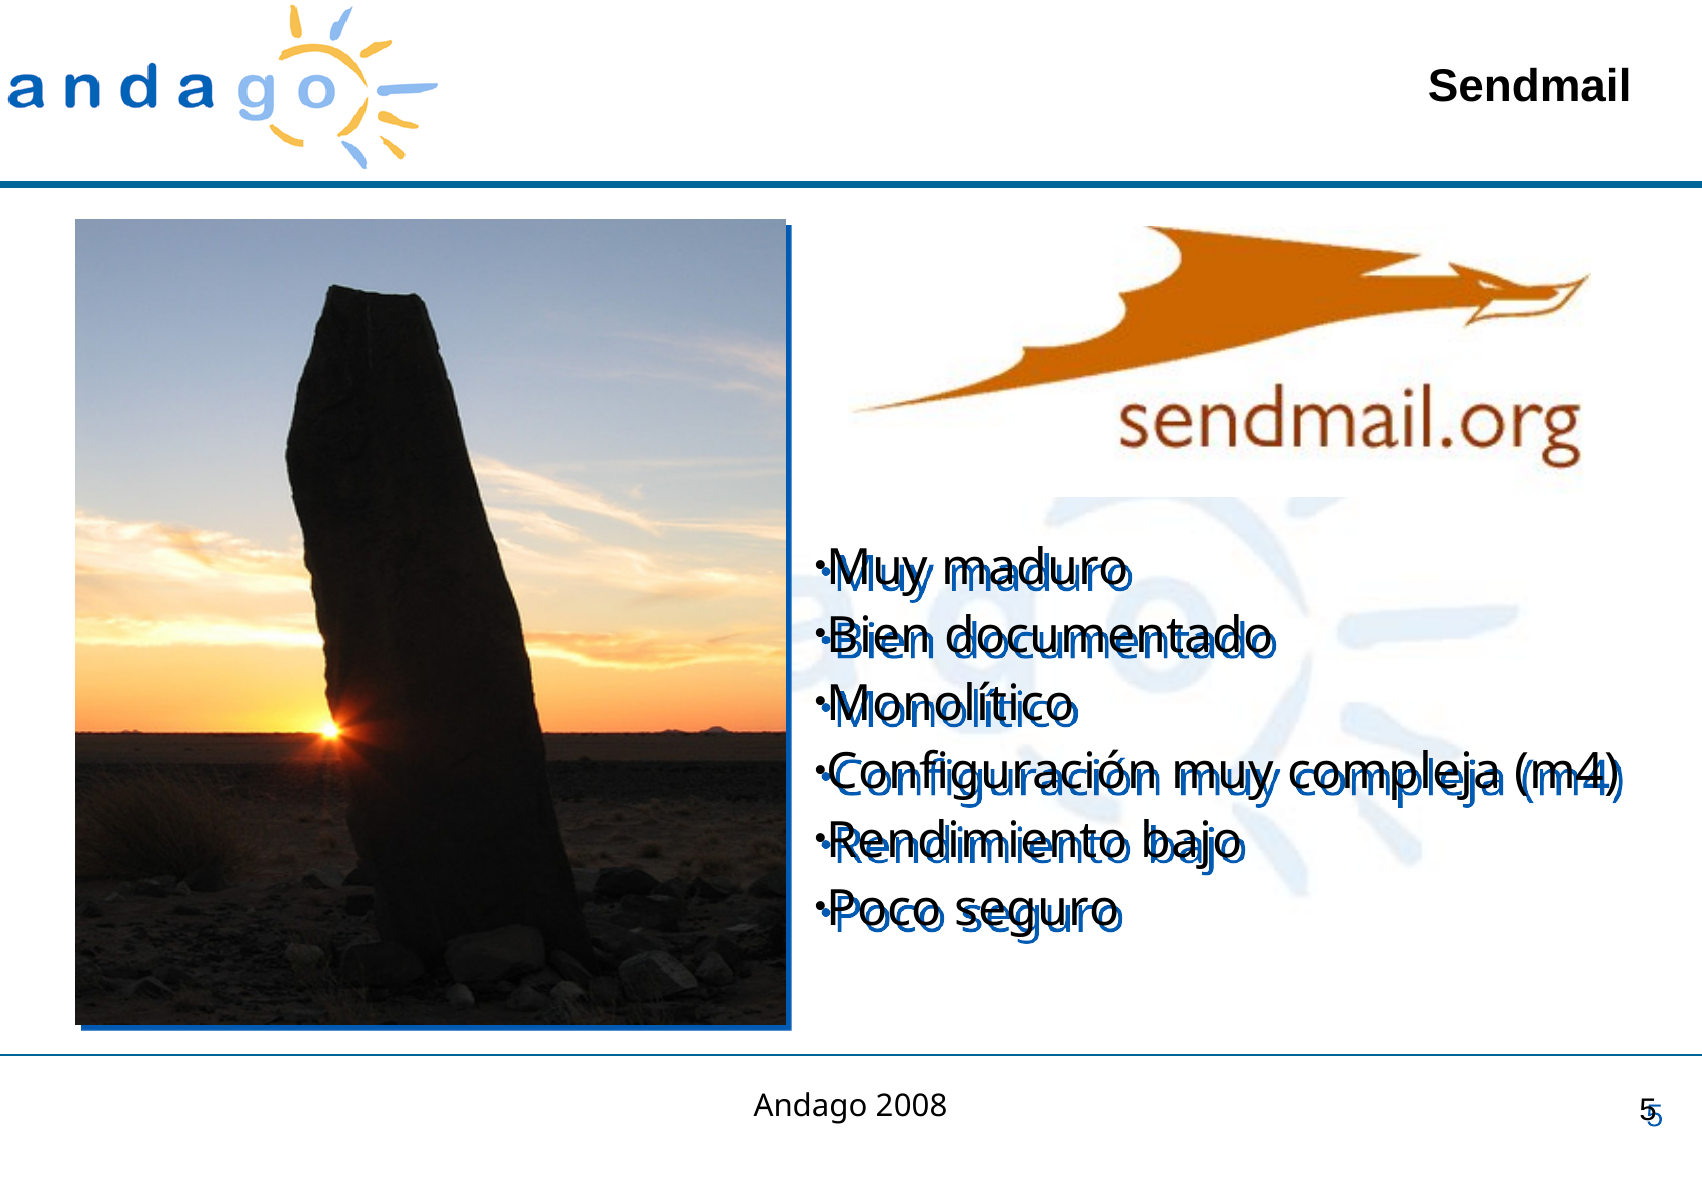

# Sendmail
Muy maduro
Bien documentado
Monolítico
Configuración muy compleja (m4)
Rendimiento bajo
Poco seguro